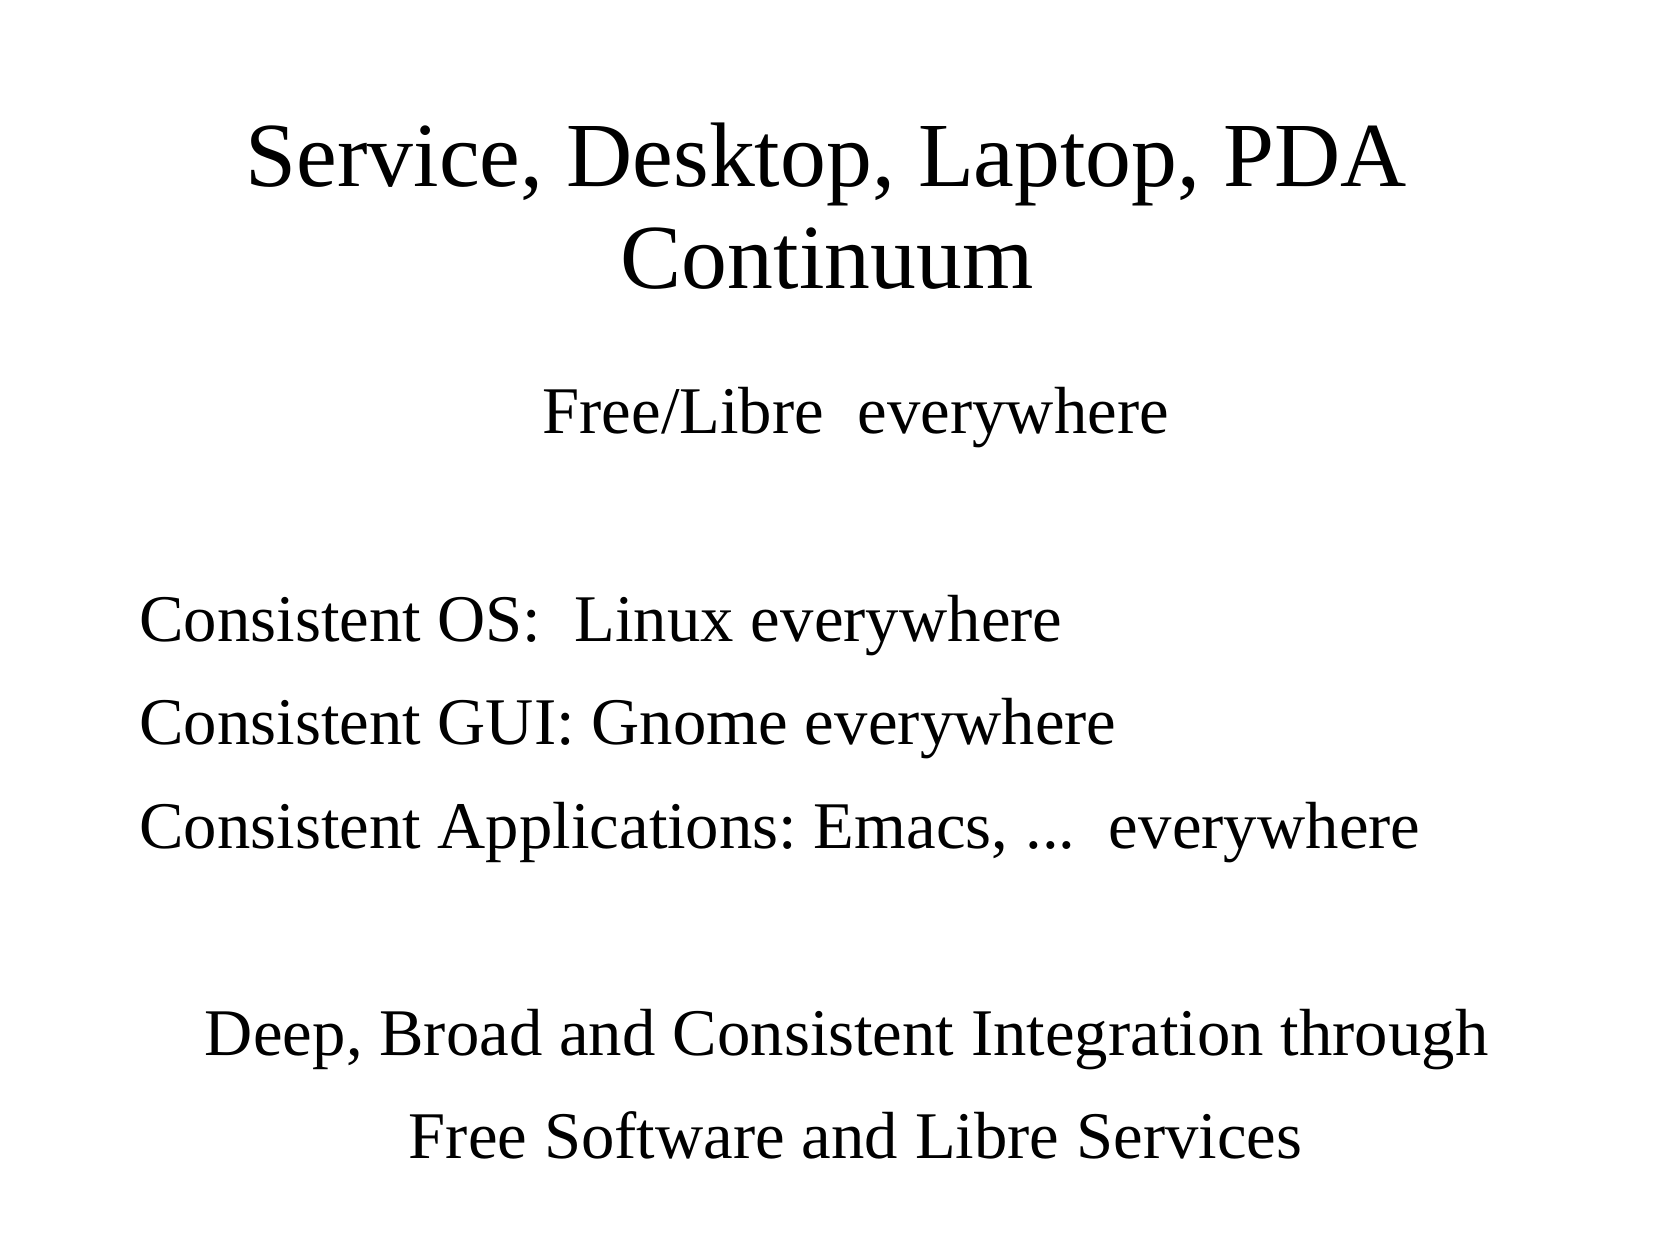

# Service, Desktop, Laptop, PDA Continuum
Free/Libre everywhere
Consistent OS: Linux everywhere
Consistent GUI: Gnome everywhere
Consistent Applications: Emacs, ... everywhere
Deep, Broad and Consistent Integration through
Free Software and Libre Services